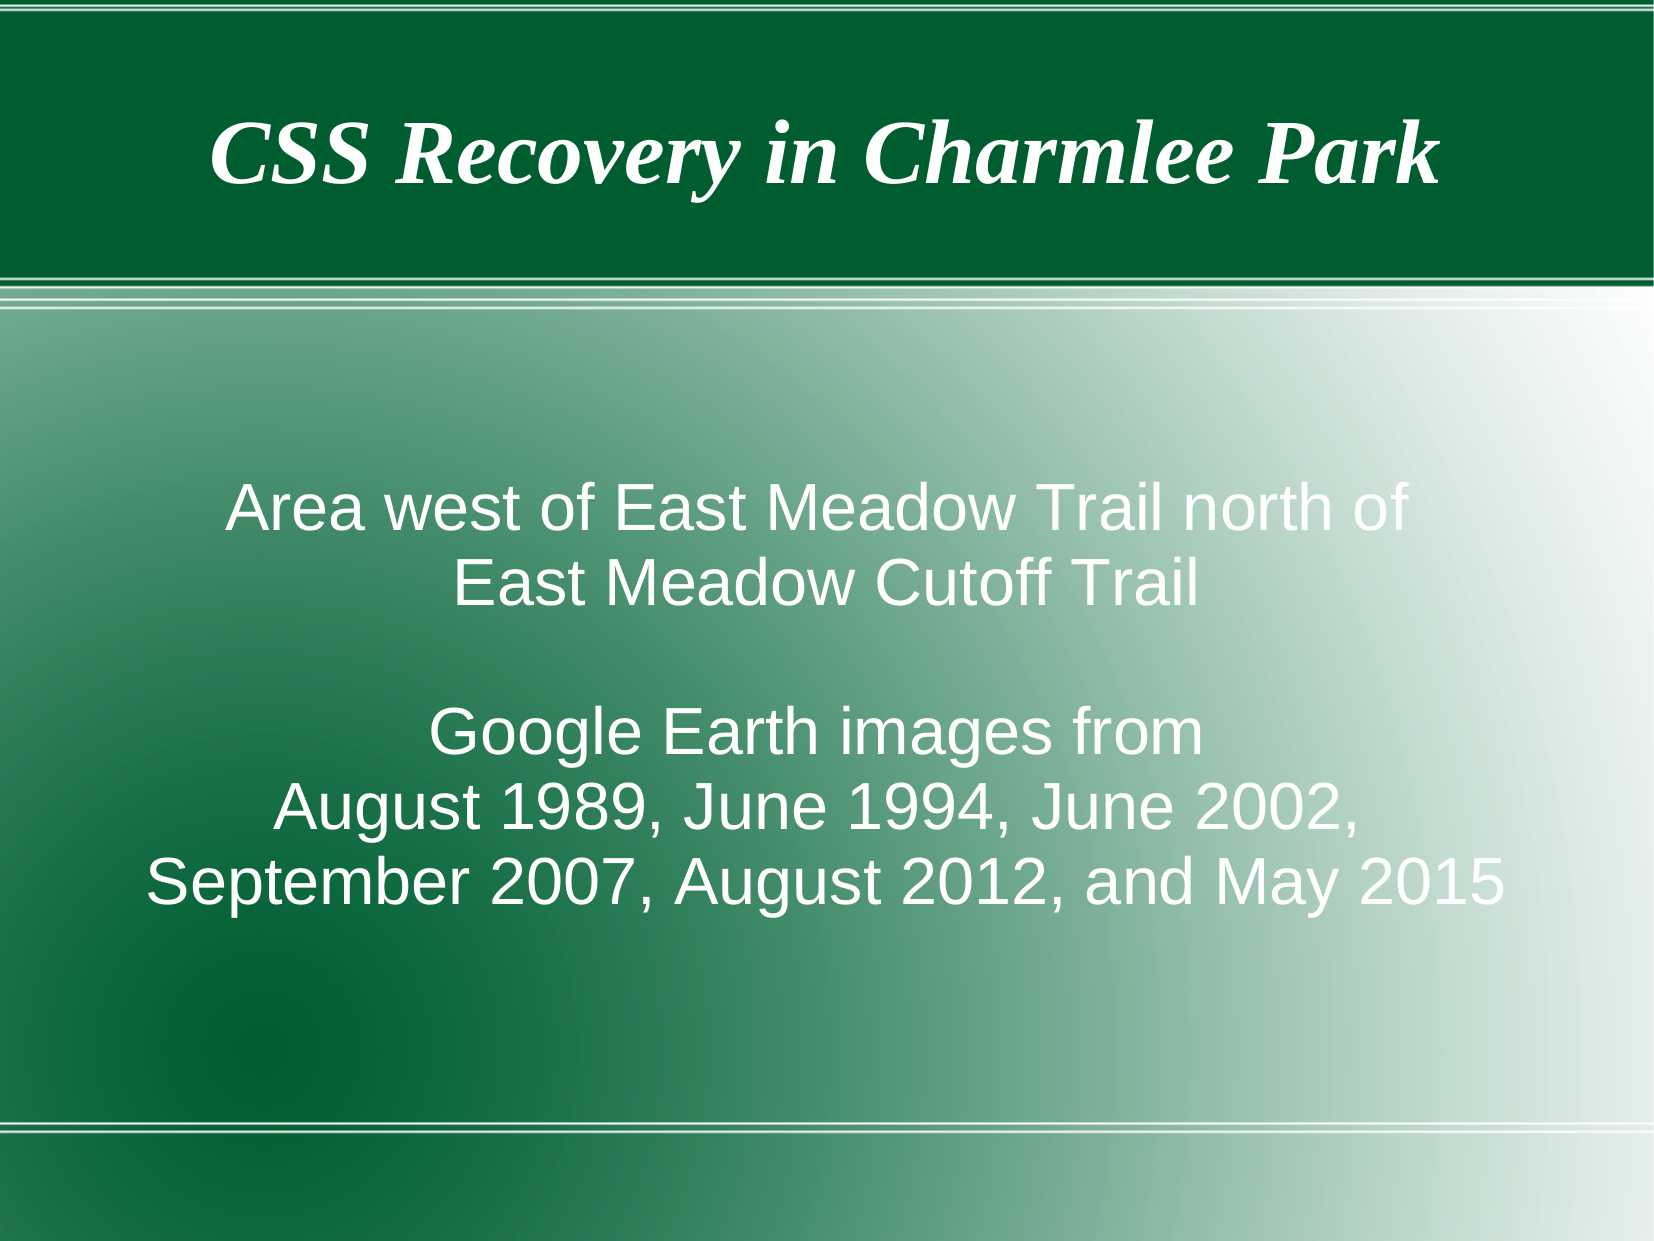

# CSS Recovery in Charmlee Park
Area west of East Meadow Trail north of
East Meadow Cutoff Trail
Google Earth images from
August 1989, June 1994, June 2002,
September 2007, August 2012, and May 2015